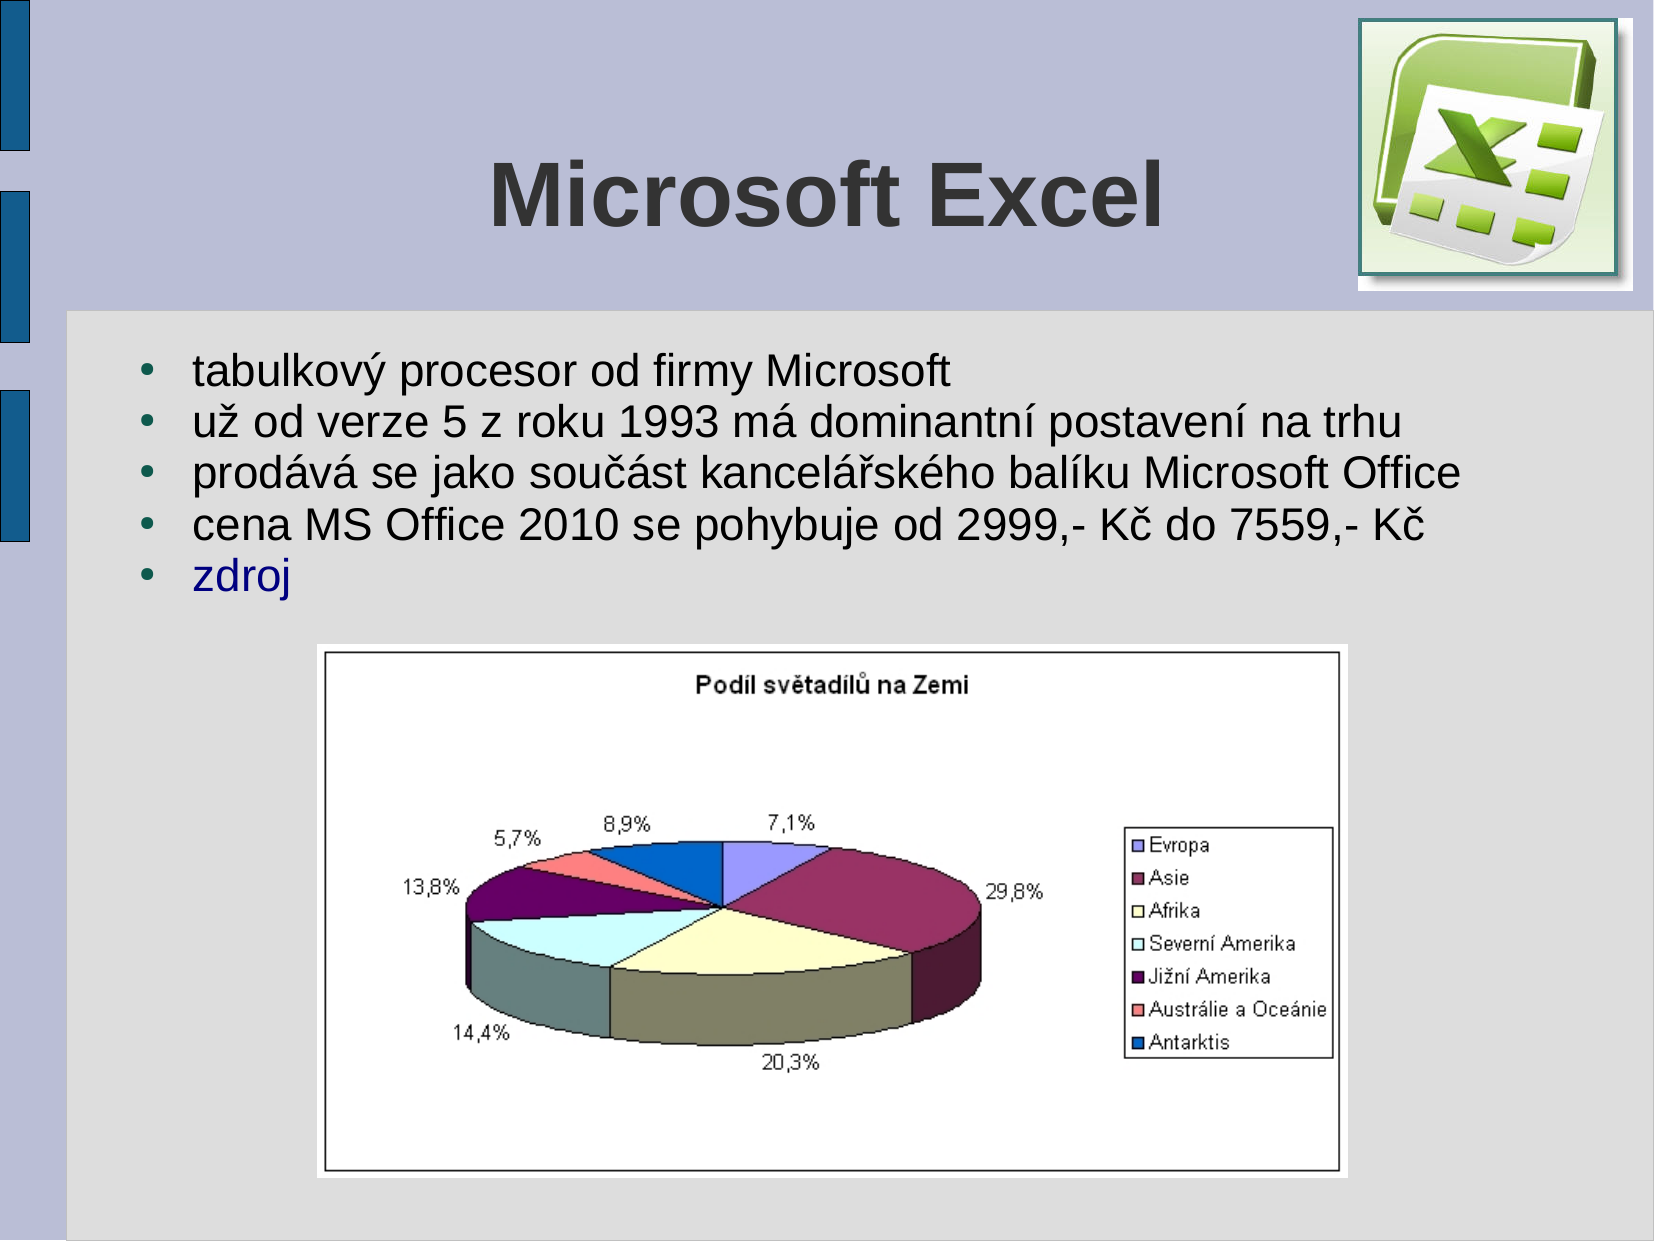

# Microsoft Excel
tabulkový procesor od firmy Microsoft
už od verze 5 z roku 1993 má dominantní postavení na trhu
prodává se jako součást kancelářského balíku Microsoft Office
cena MS Office 2010 se pohybuje od 2999,- Kč do 7559,- Kč
zdroj